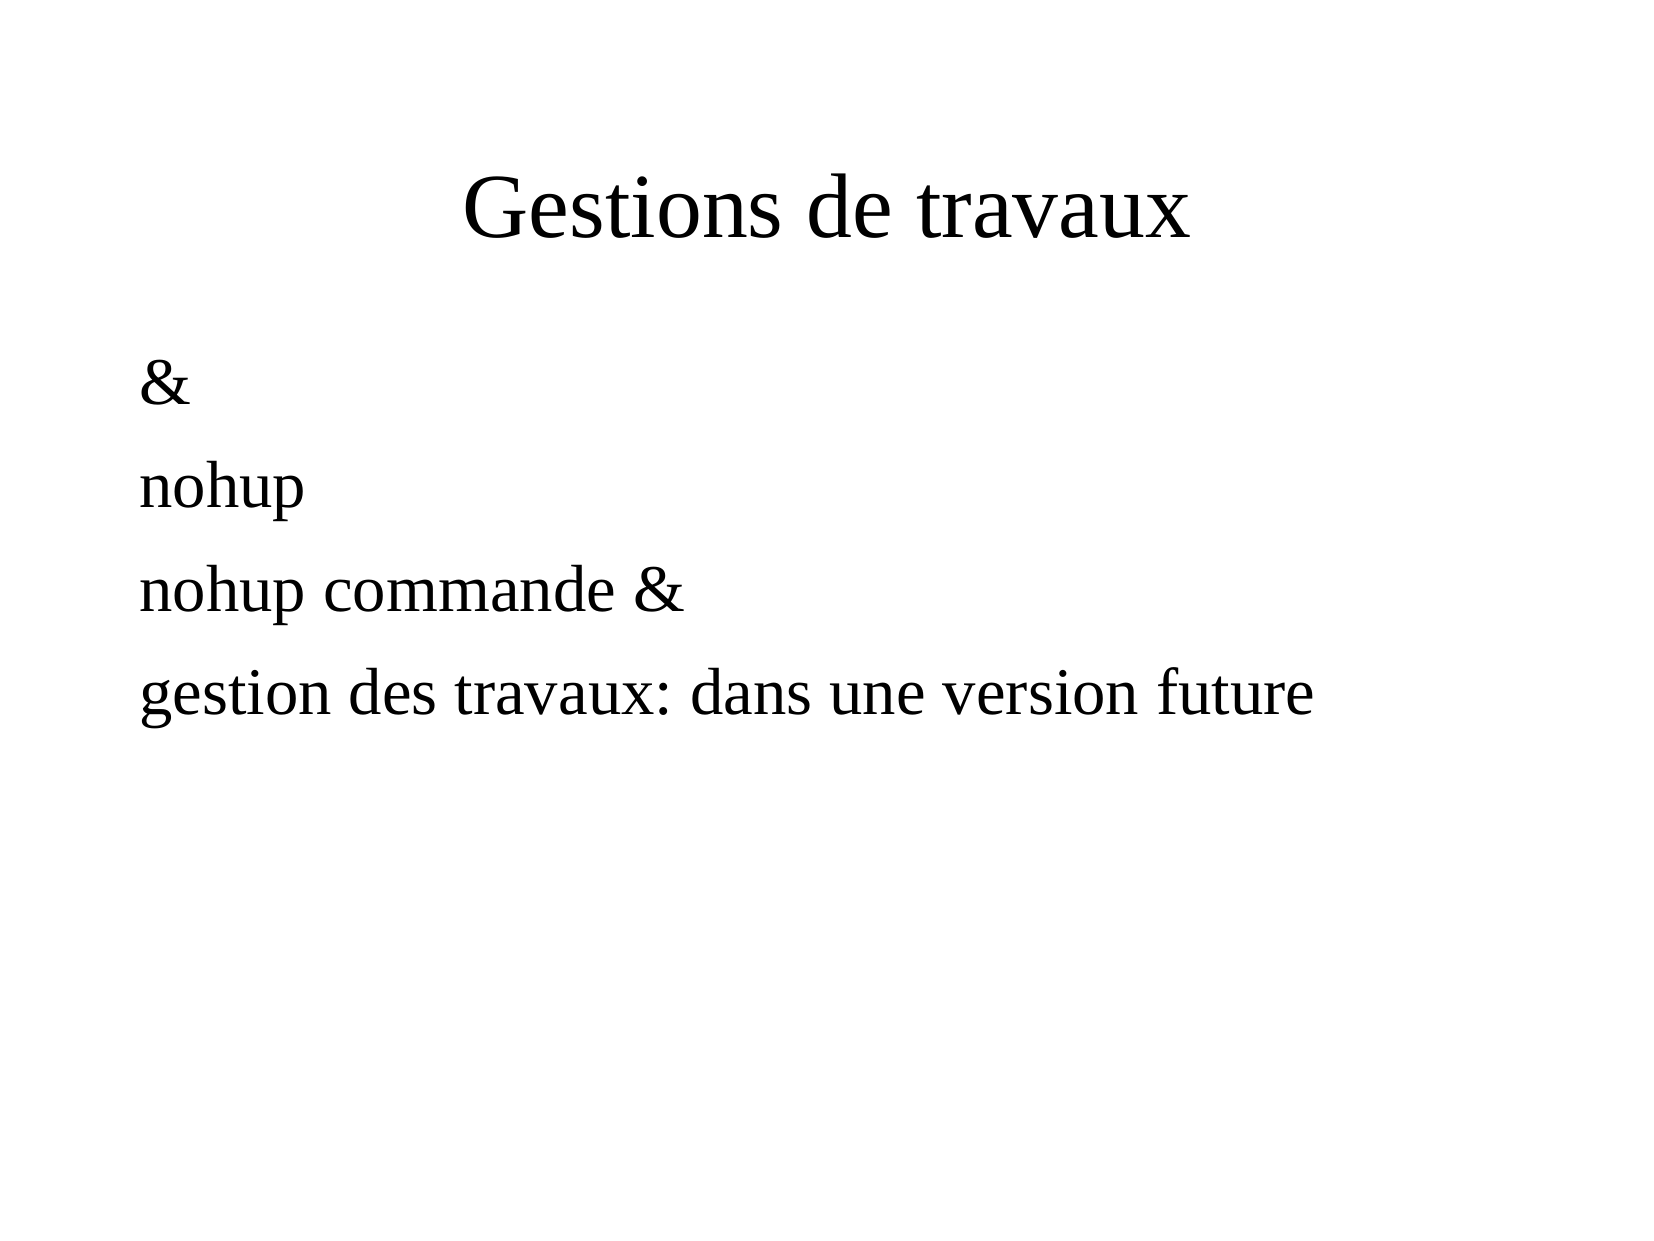

# Gestions de travaux
&
nohup
nohup commande &
gestion des travaux: dans une version future